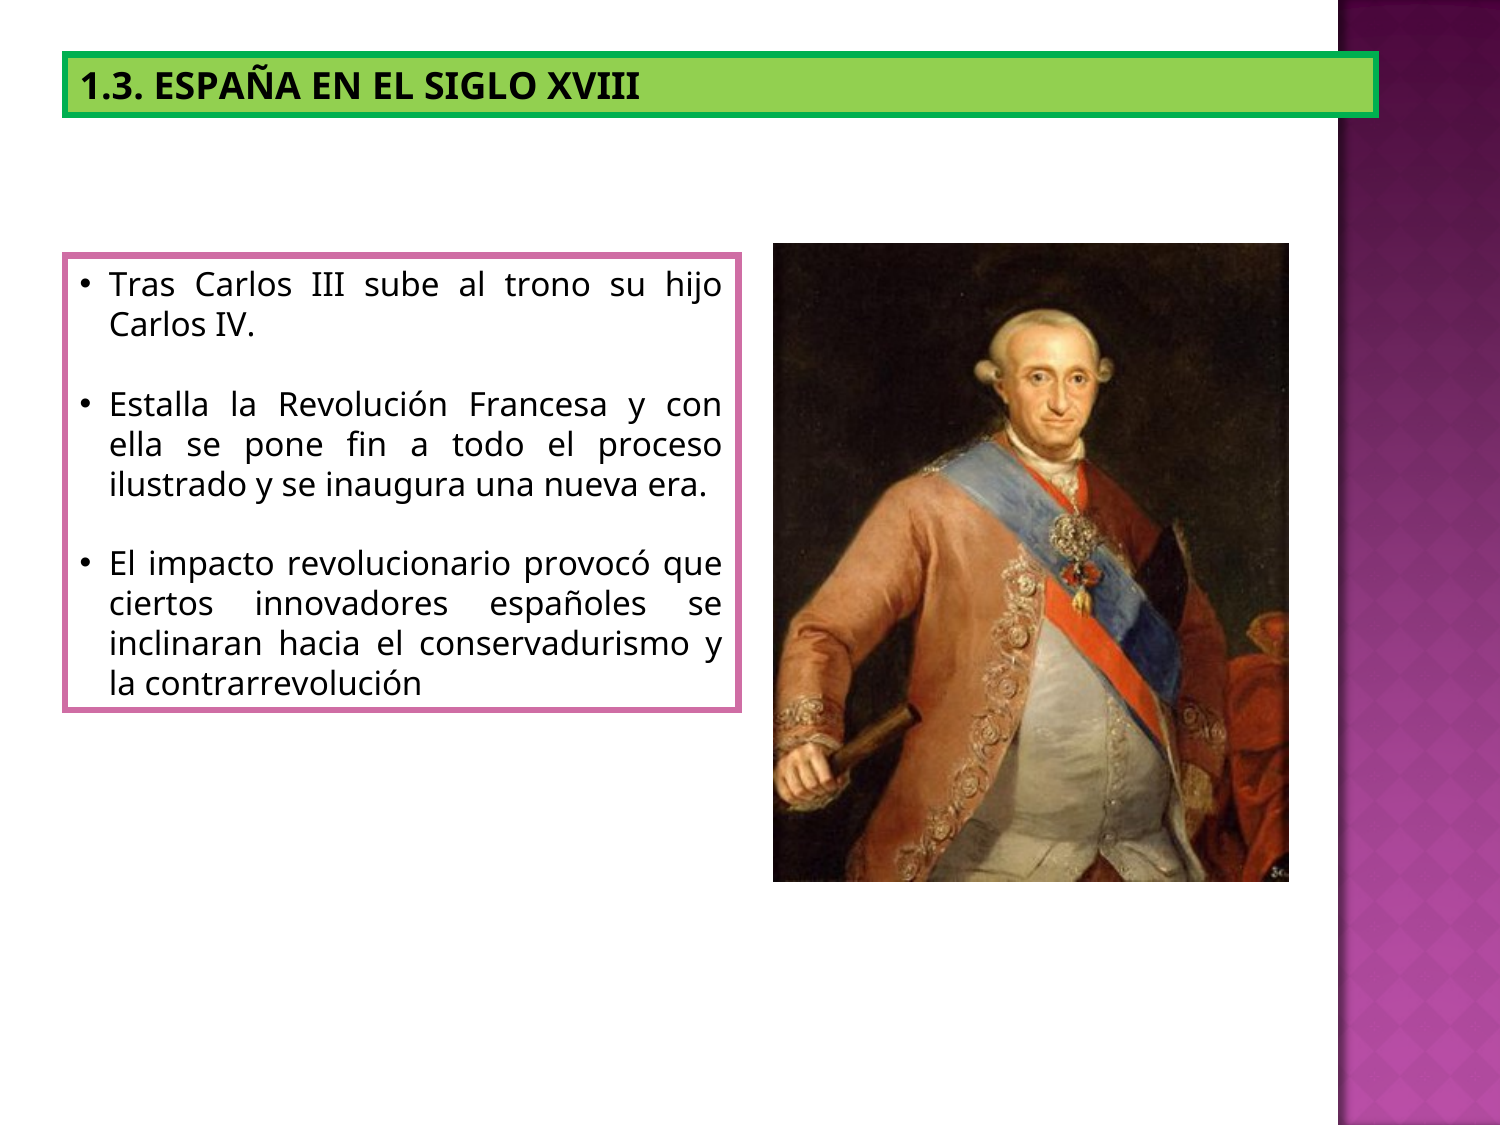

1.3. ESPAÑA EN EL SIGLO XVIII
Tras Carlos III sube al trono su hijo Carlos IV.
Estalla la Revolución Francesa y con ella se pone fin a todo el proceso ilustrado y se inaugura una nueva era.
El impacto revolucionario provocó que ciertos innovadores españoles se inclinaran hacia el conservadurismo y la contrarrevolución